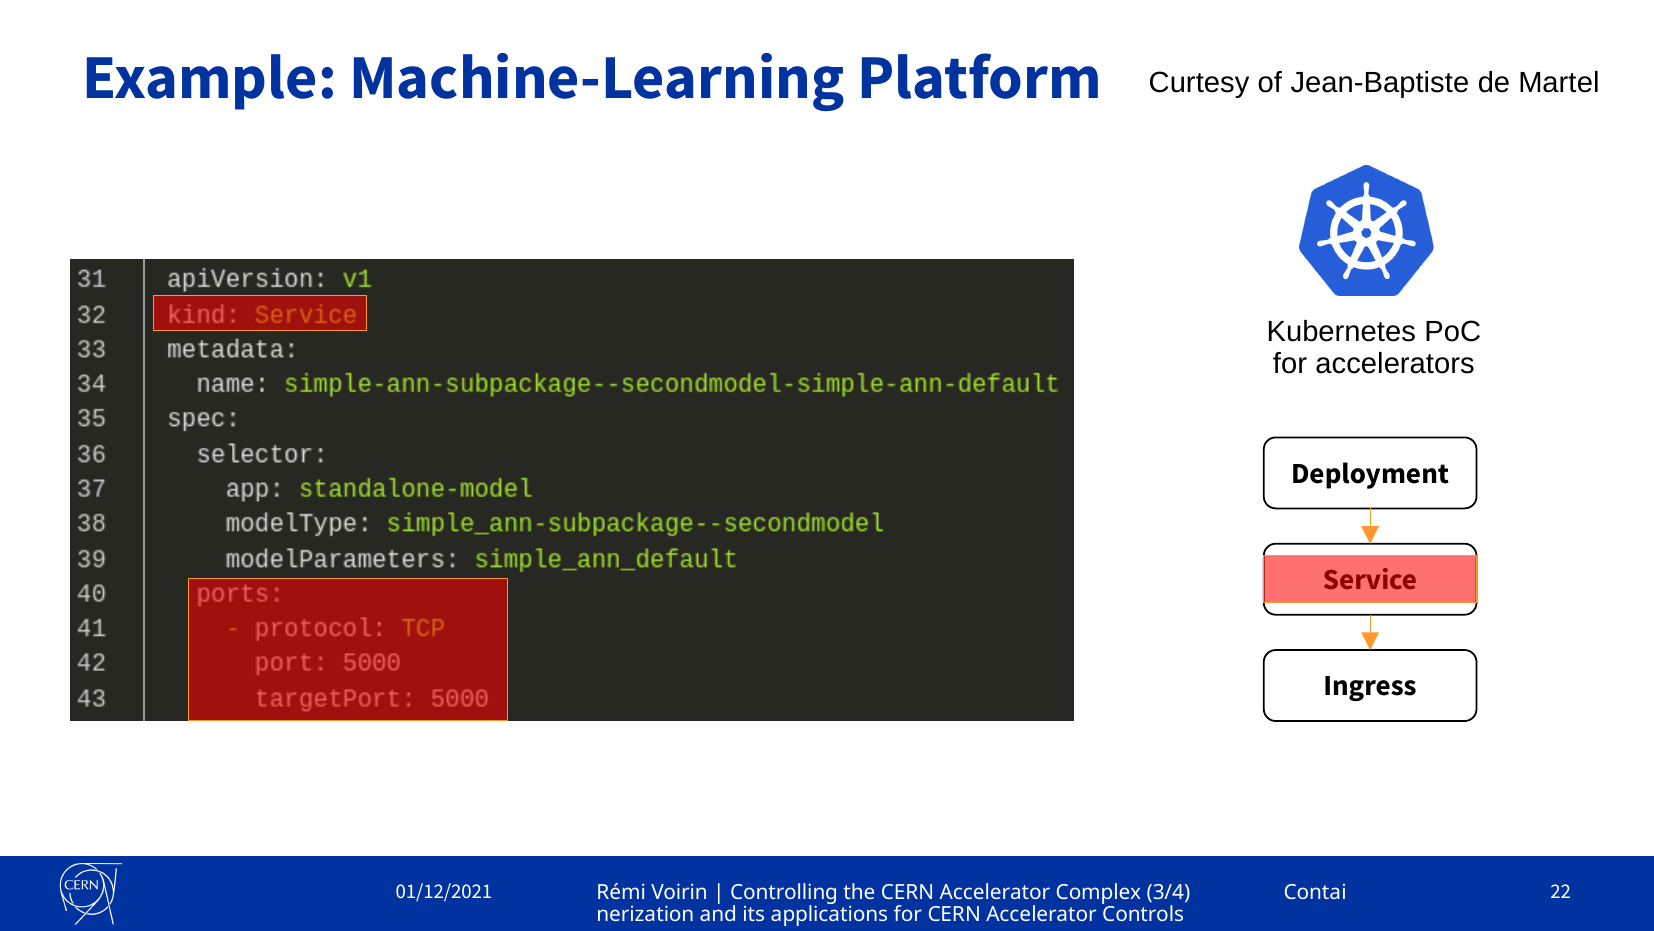

# Example: Machine-Learning Platform
Curtesy of Jean-Baptiste de Martel
Kubernetes PoC
for accelerators
Deployment
Service
Ingress
01/12/2021
Rémi Voirin | Controlling the CERN Accelerator Complex (3/4) Containerization and its applications for CERN Accelerator Controls
22